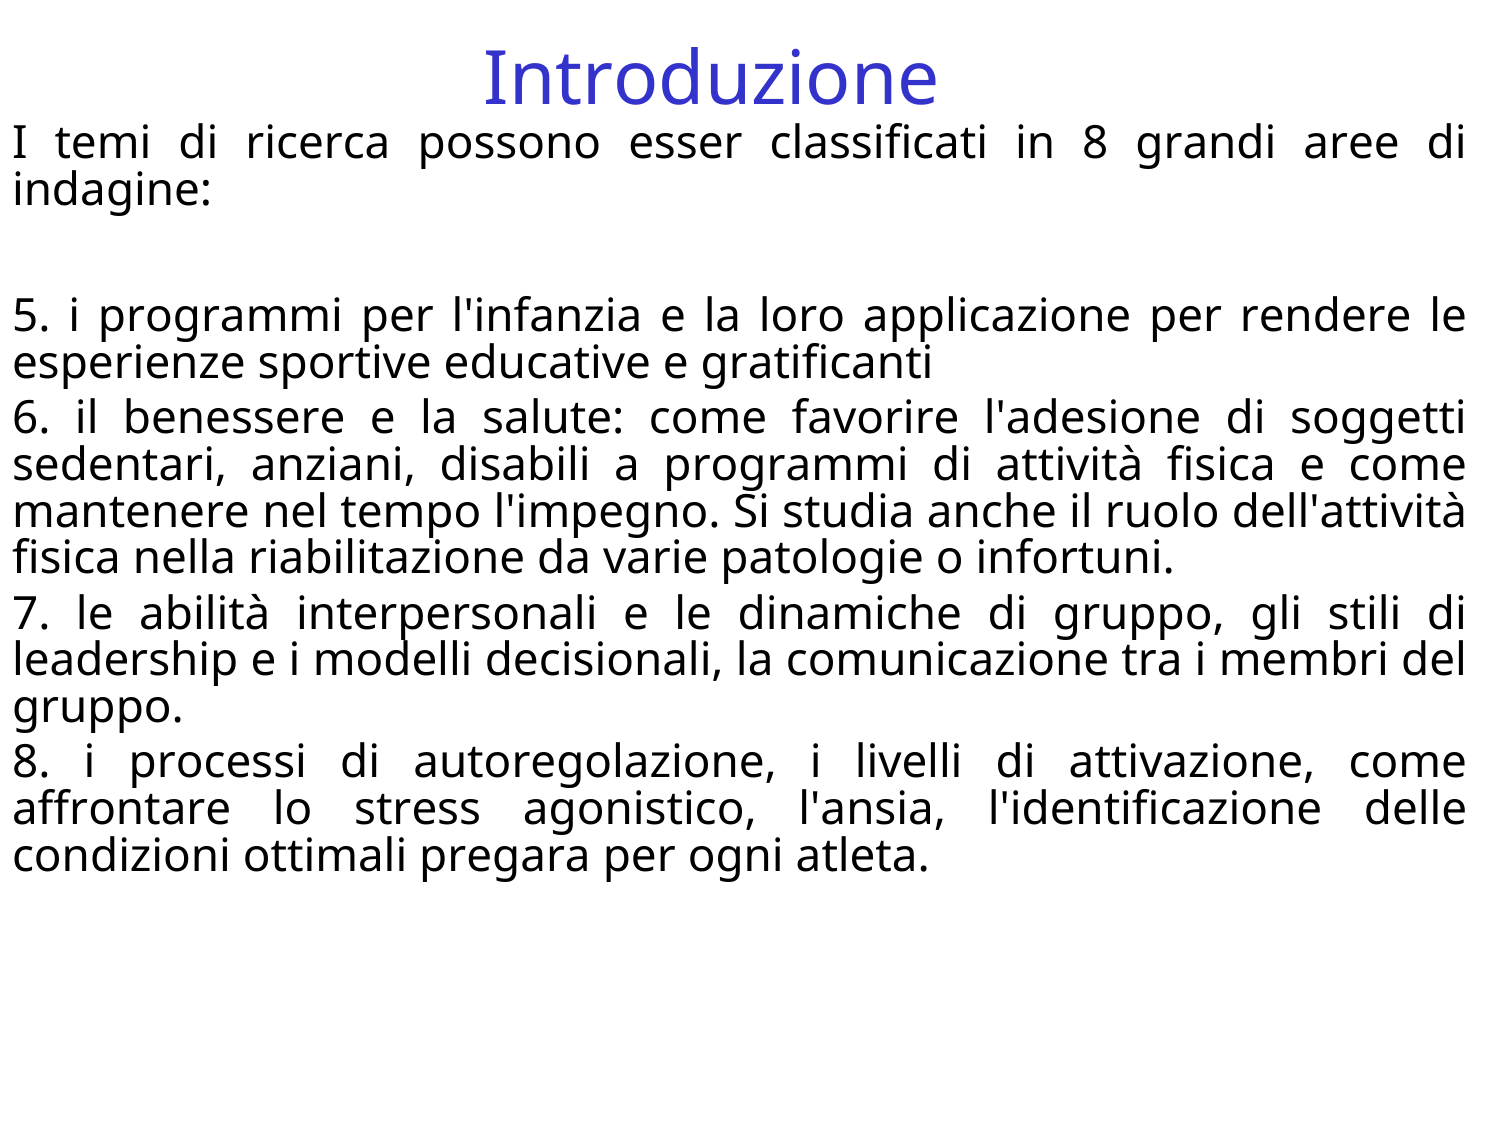

# Introduzione
I temi di ricerca possono esser classificati in 8 grandi aree di indagine:
5. i programmi per l'infanzia e la loro applicazione per rendere le esperienze sportive educative e gratificanti
6. il benessere e la salute: come favorire l'adesione di soggetti sedentari, anziani, disabili a programmi di attività fisica e come mantenere nel tempo l'impegno. Si studia anche il ruolo dell'attività fisica nella riabilitazione da varie patologie o infortuni.
7. le abilità interpersonali e le dinamiche di gruppo, gli stili di leadership e i modelli decisionali, la comunicazione tra i membri del gruppo.
8. i processi di autoregolazione, i livelli di attivazione, come affrontare lo stress agonistico, l'ansia, l'identificazione delle condizioni ottimali pregara per ogni atleta.